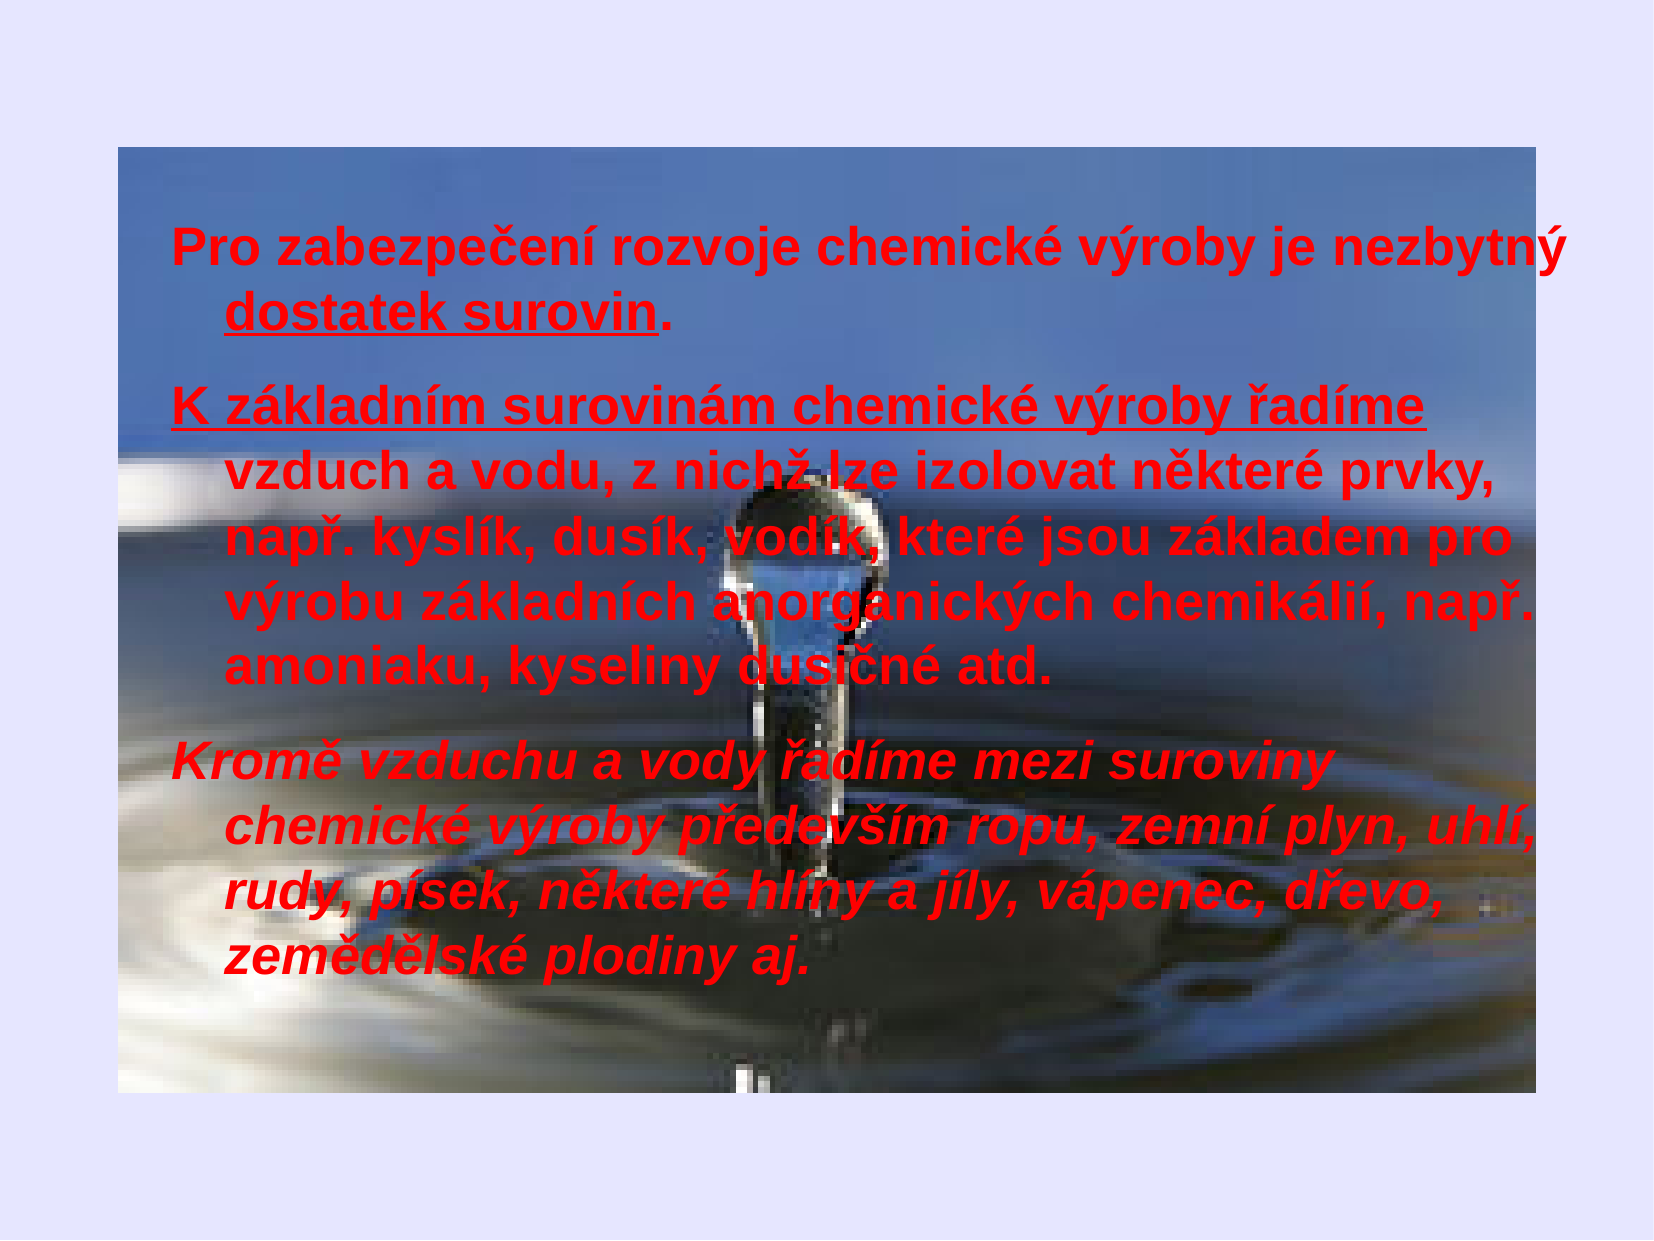

# Pro zabezpečení rozvoje chemické výroby je nezbytný dostatek surovin.
K základním surovinám chemické výroby řadíme vzduch a vodu, z nichž lze izolovat některé prvky, např. kyslík, dusík, vodík, které jsou základem pro výrobu základních anorganických chemikálií, např. amoniaku, kyseliny dusičné atd.
Kromě vzduchu a vody řadíme mezi suroviny chemické výroby především ropu, zemní plyn, uhlí, rudy, písek, některé hlíny a jíly, vápenec, dřevo, zemědělské plodiny aj.